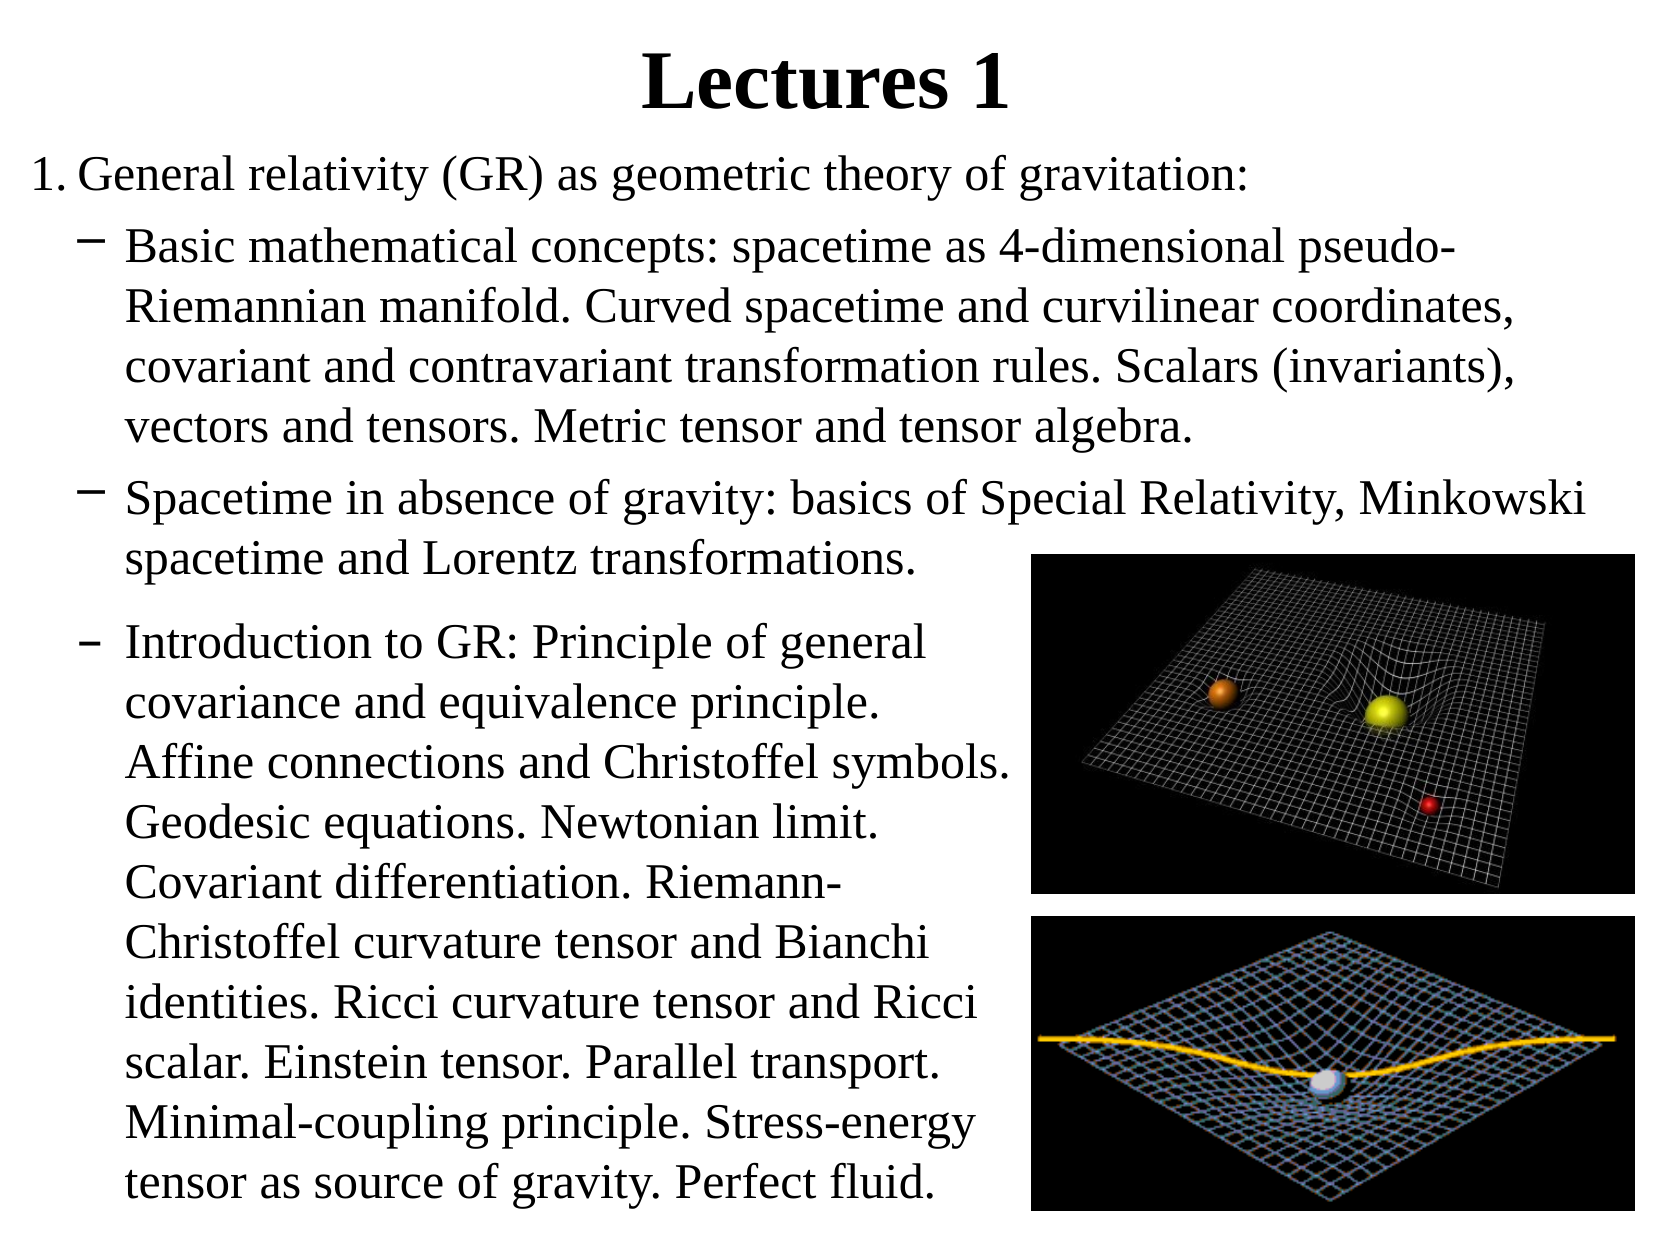

# Lectures 1
General relativity (GR) as geometric theory of gravitation:
Basic mathematical concepts: spacetime as 4-dimensional pseudo-Riemannian manifold. Curved spacetime and curvilinear coordinates, covariant and contravariant transformation rules. Scalars (invariants), vectors and tensors. Metric tensor and tensor algebra.
Spacetime in absence of gravity: basics of Special Relativity, Minkowski spacetime and Lorentz transformations.
Introduction to GR: Principle of general covariance and equivalence principle. Affine connections and Christoffel symbols. Geodesic equations. Newtonian limit. Covariant differentiation. Riemann-Christoffel curvature tensor and Bianchi identities. Ricci curvature tensor and Ricci scalar. Einstein tensor. Parallel transport. Minimal-coupling principle. Stress-energy tensor as source of gravity. Perfect fluid.